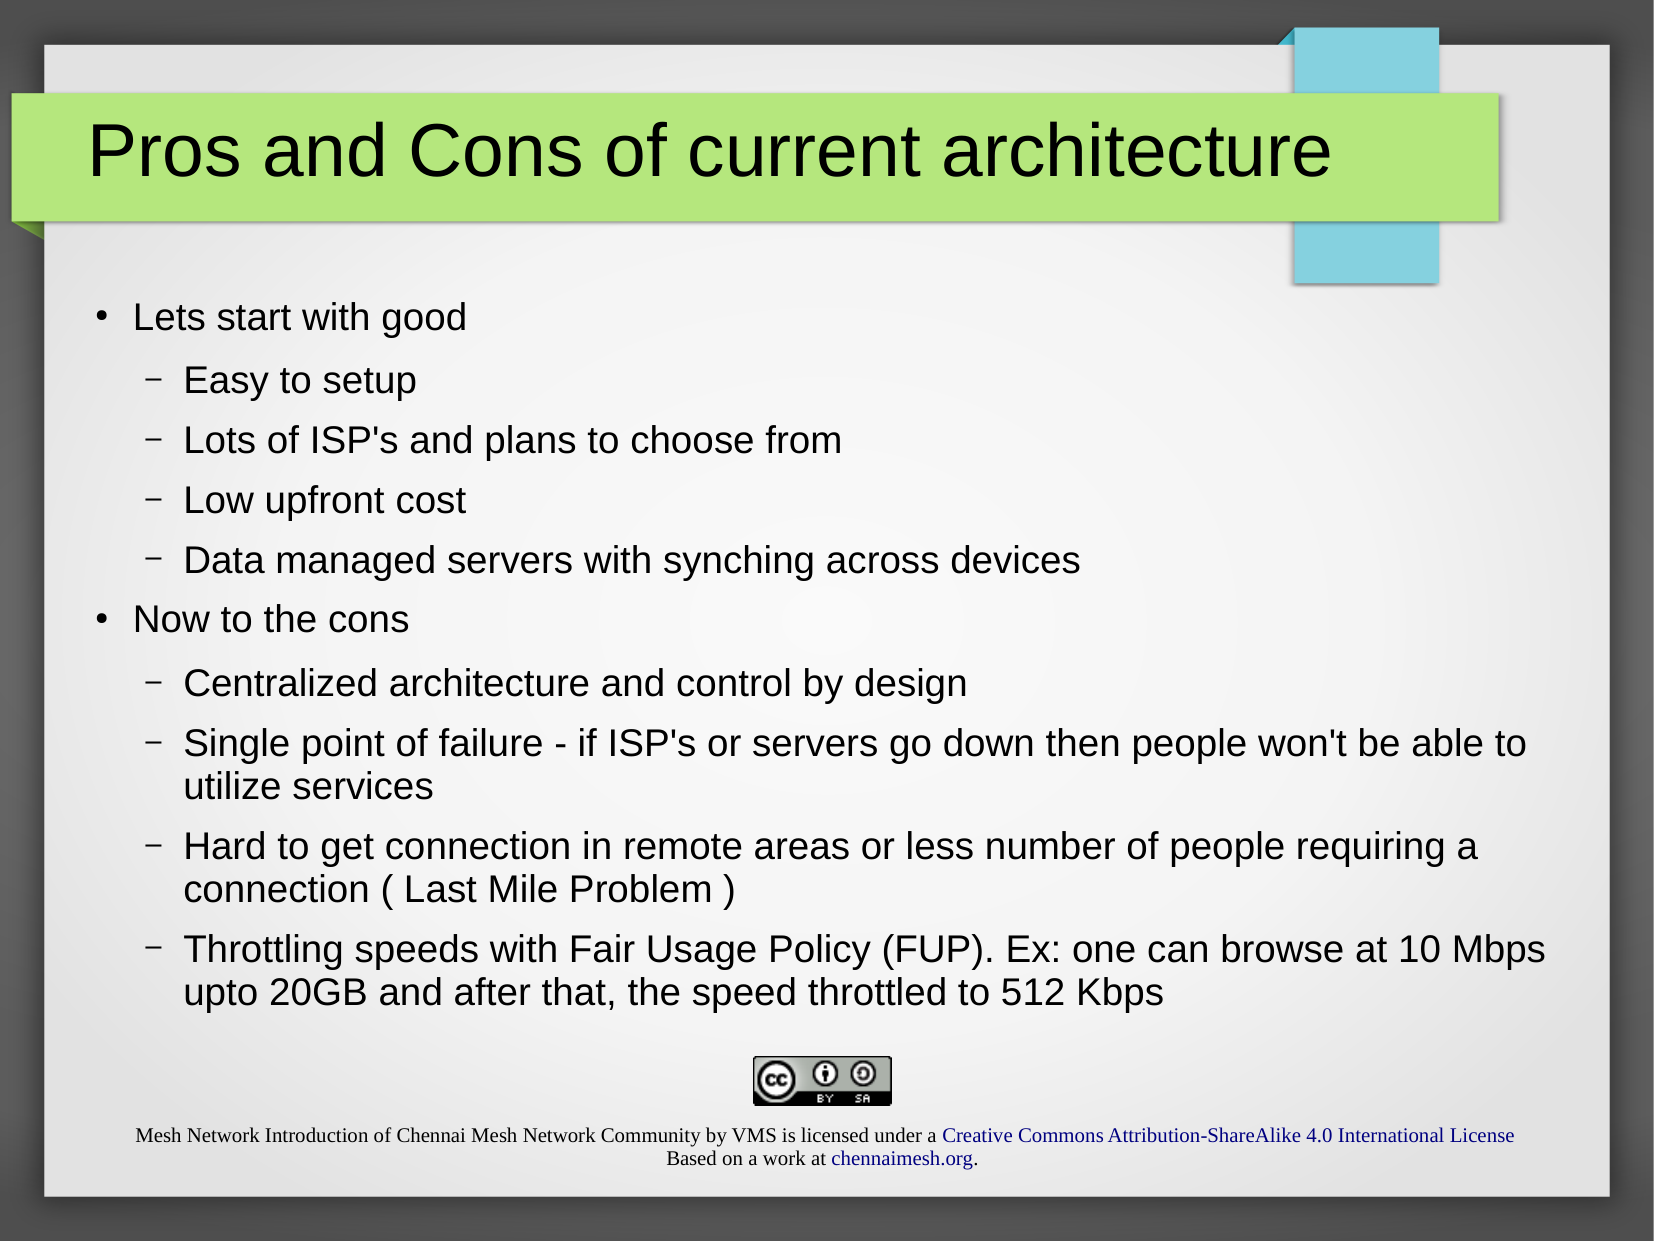

# Pros and Cons of current architecture
Lets start with good
Easy to setup
Lots of ISP's and plans to choose from
Low upfront cost
Data managed servers with synching across devices
Now to the cons
Centralized architecture and control by design
Single point of failure - if ISP's or servers go down then people won't be able to utilize services
Hard to get connection in remote areas or less number of people requiring a connection ( Last Mile Problem )
Throttling speeds with Fair Usage Policy (FUP). Ex: one can browse at 10 Mbps upto 20GB and after that, the speed throttled to 512 Kbps